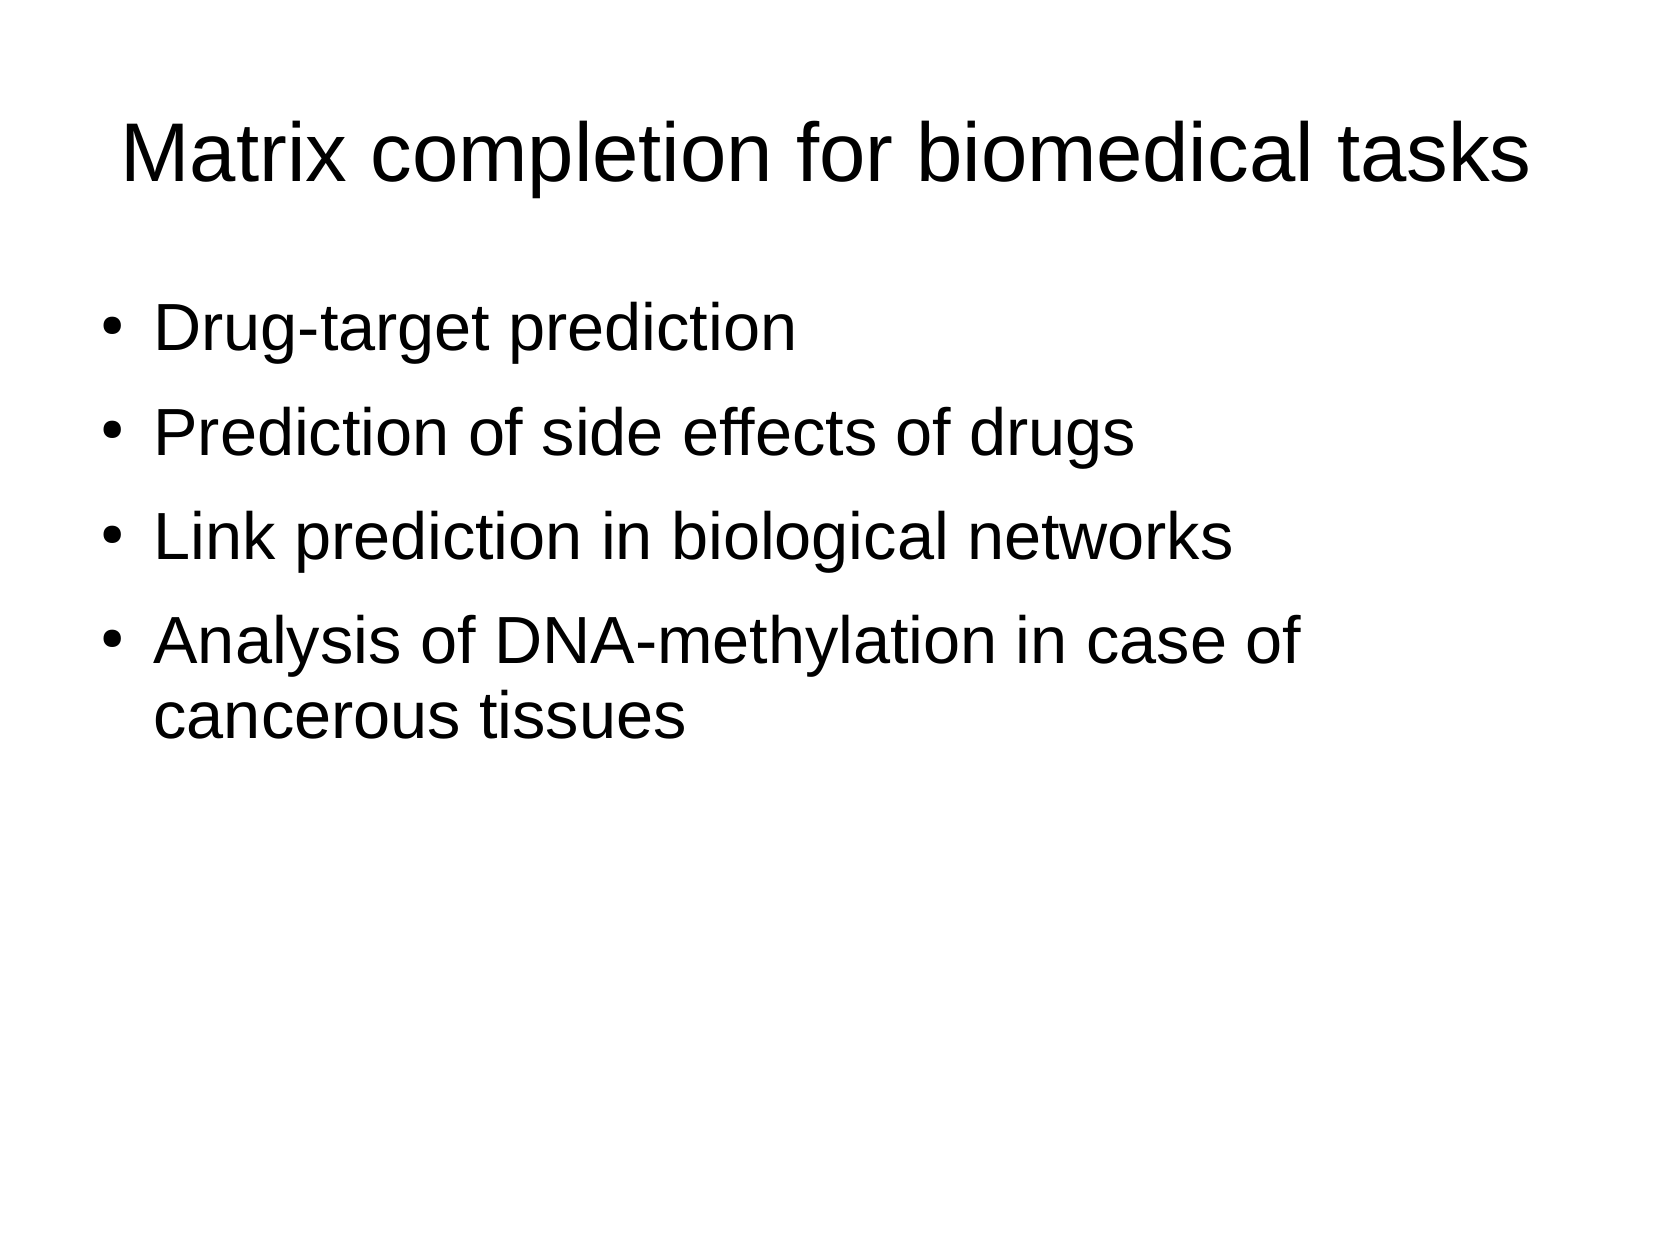

# Matrix completion for biomedical tasks
Drug-target prediction
Prediction of side effects of drugs
Link prediction in biological networks
Analysis of DNA-methylation in case of cancerous tissues